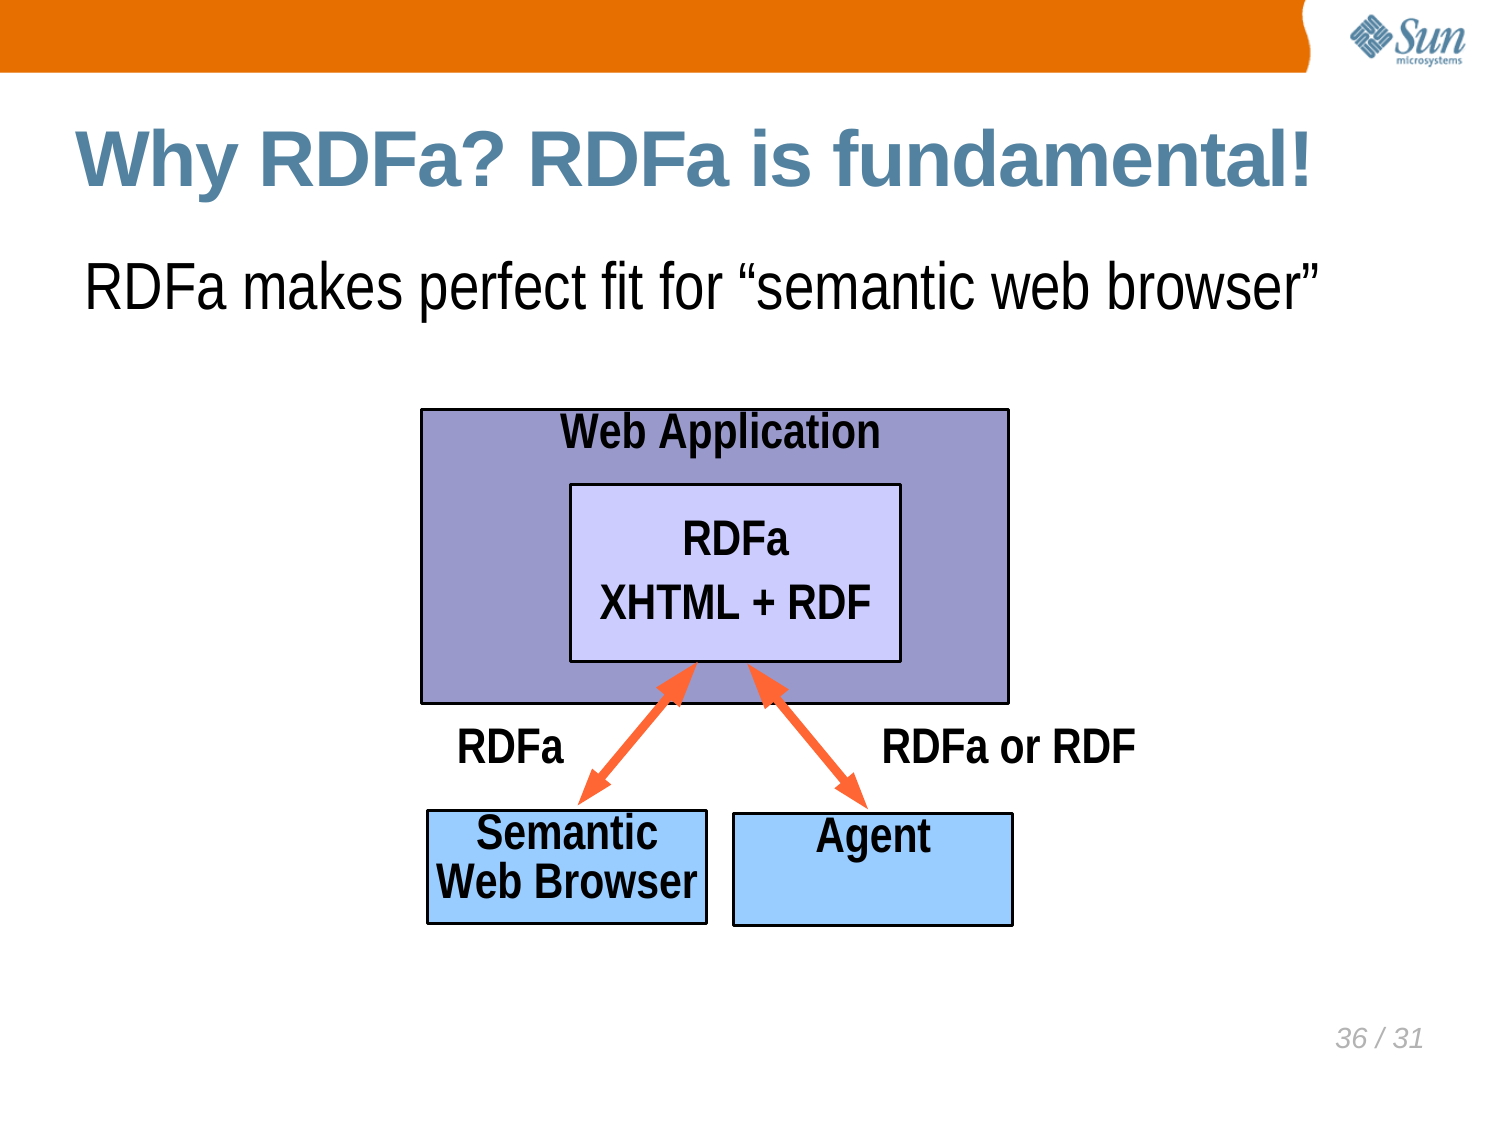

# Why RDFa? RDFa is fundamental!
RDFa makes perfect fit for “semantic web browser”
 Web Application
RDFa
XHTML + RDF
RDFa
RDFa or RDF
Semantic
Web Browser
Agent
36